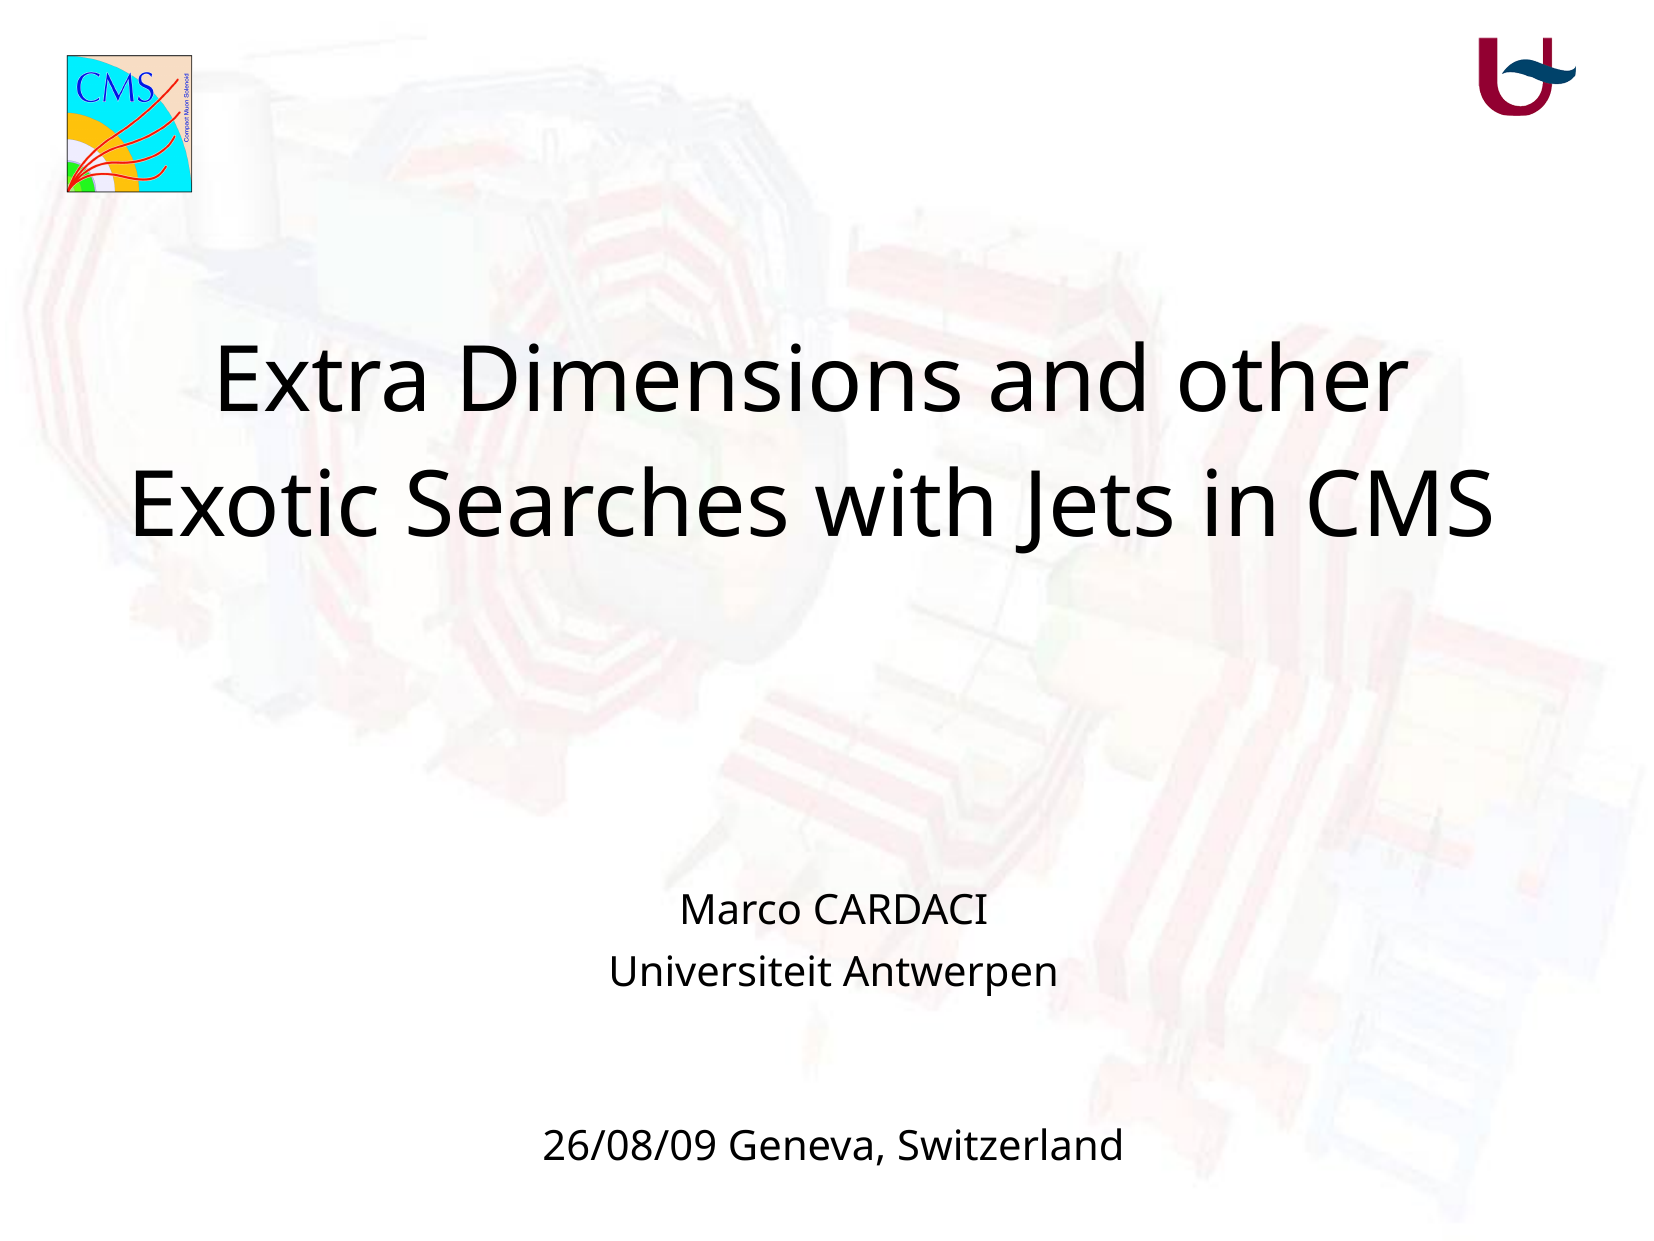

# Extra Dimensions and other Exotic Searches with Jets in CMS
Marco CARDACI
Universiteit Antwerpen
26/08/09 Geneva, Switzerland